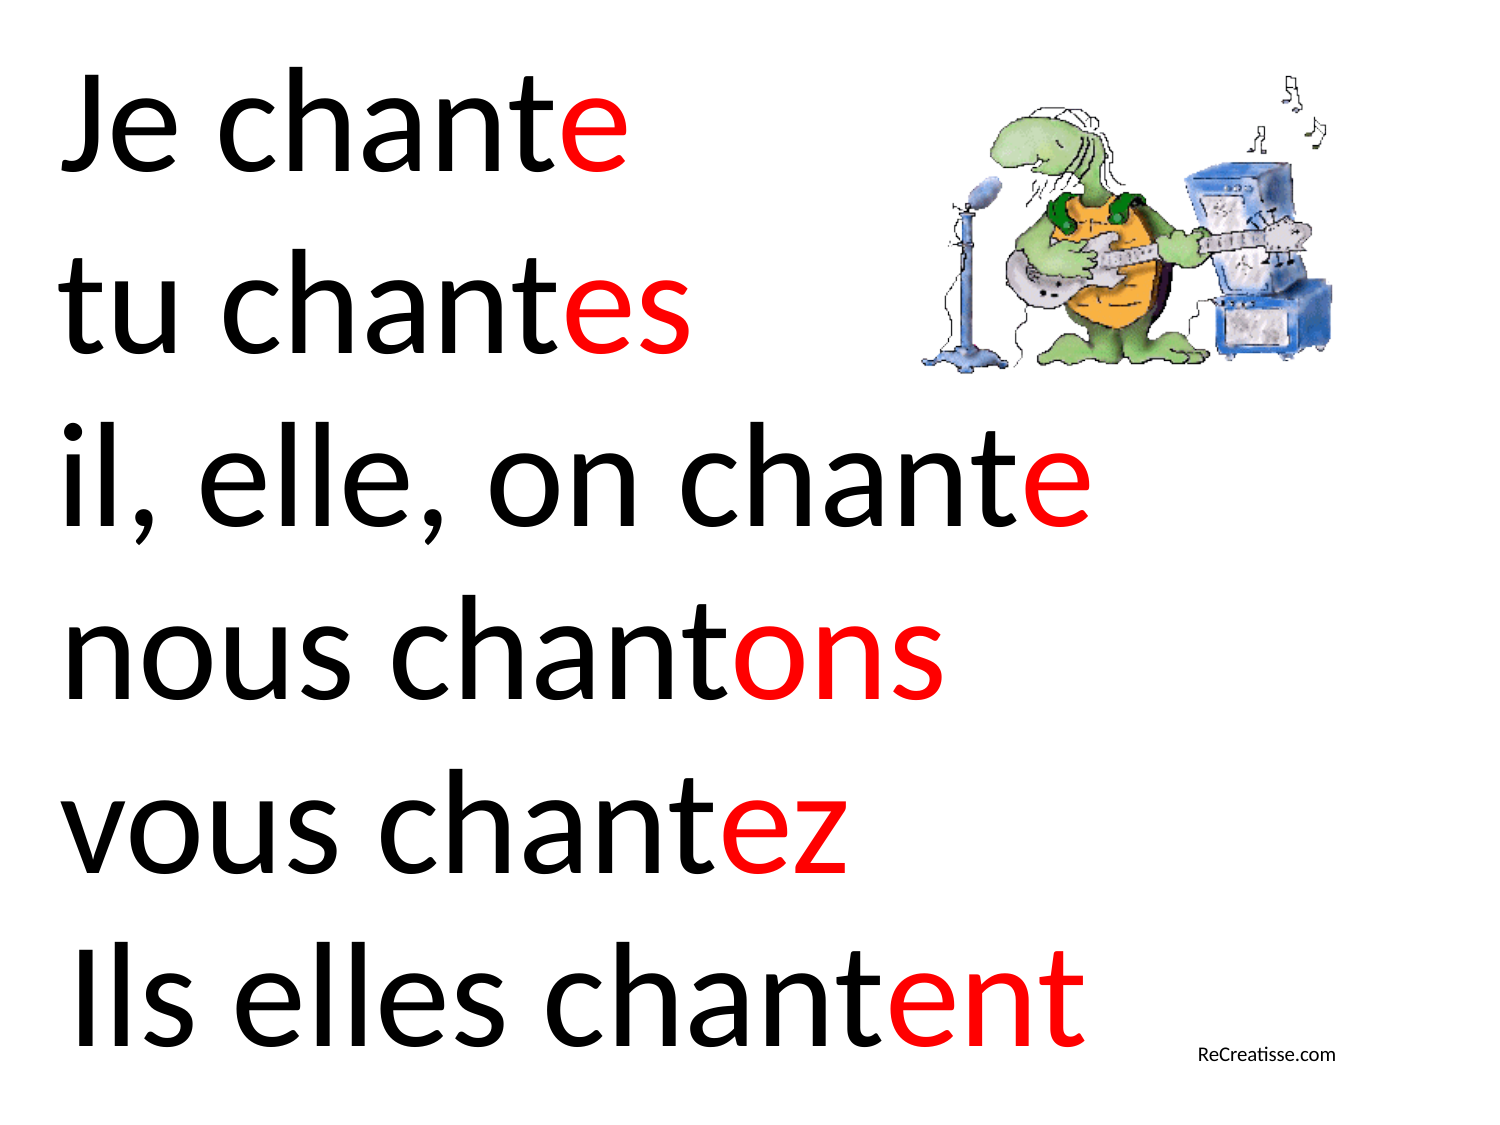

Je chante
tu chantes
il, elle, on chante
nous chantons
vous chantez
Ils elles chantent
ReCreatisse.com